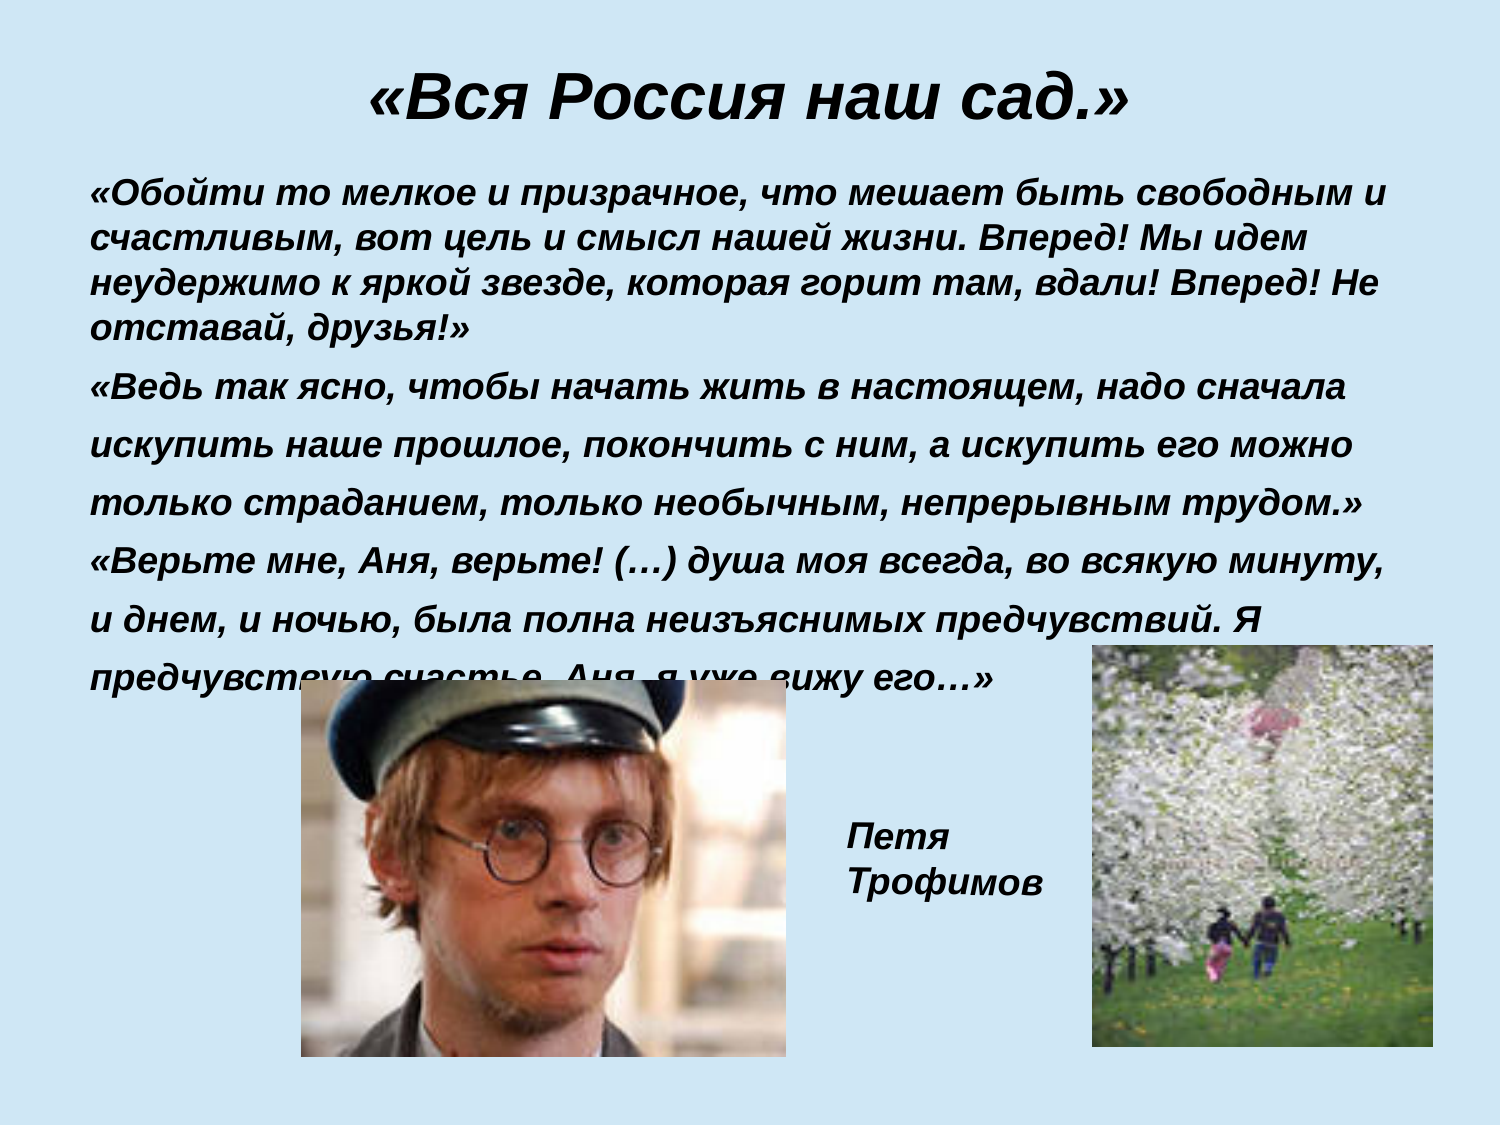

# «Вся Россия наш сад.»
«Обойти то мелкое и призрачное, что мешает быть свободным и
счастливым, вот цель и смысл нашей жизни. Вперед! Мы идем
неудержимо к яркой звезде, которая горит там, вдали! Вперед! Не
отставай, друзья!»
«Ведь так ясно, чтобы начать жить в настоящем, надо сначала
искупить наше прошлое, покончить с ним, а искупить его можно
только страданием, только необычным, непрерывным трудом.»
«Верьте мне, Аня, верьте! (…) душа моя всегда, во всякую минуту,
и днем, и ночью, была полна неизъяснимых предчувствий. Я
предчувствую счастье, Аня, я уже вижу его…»
Петя Трофимов